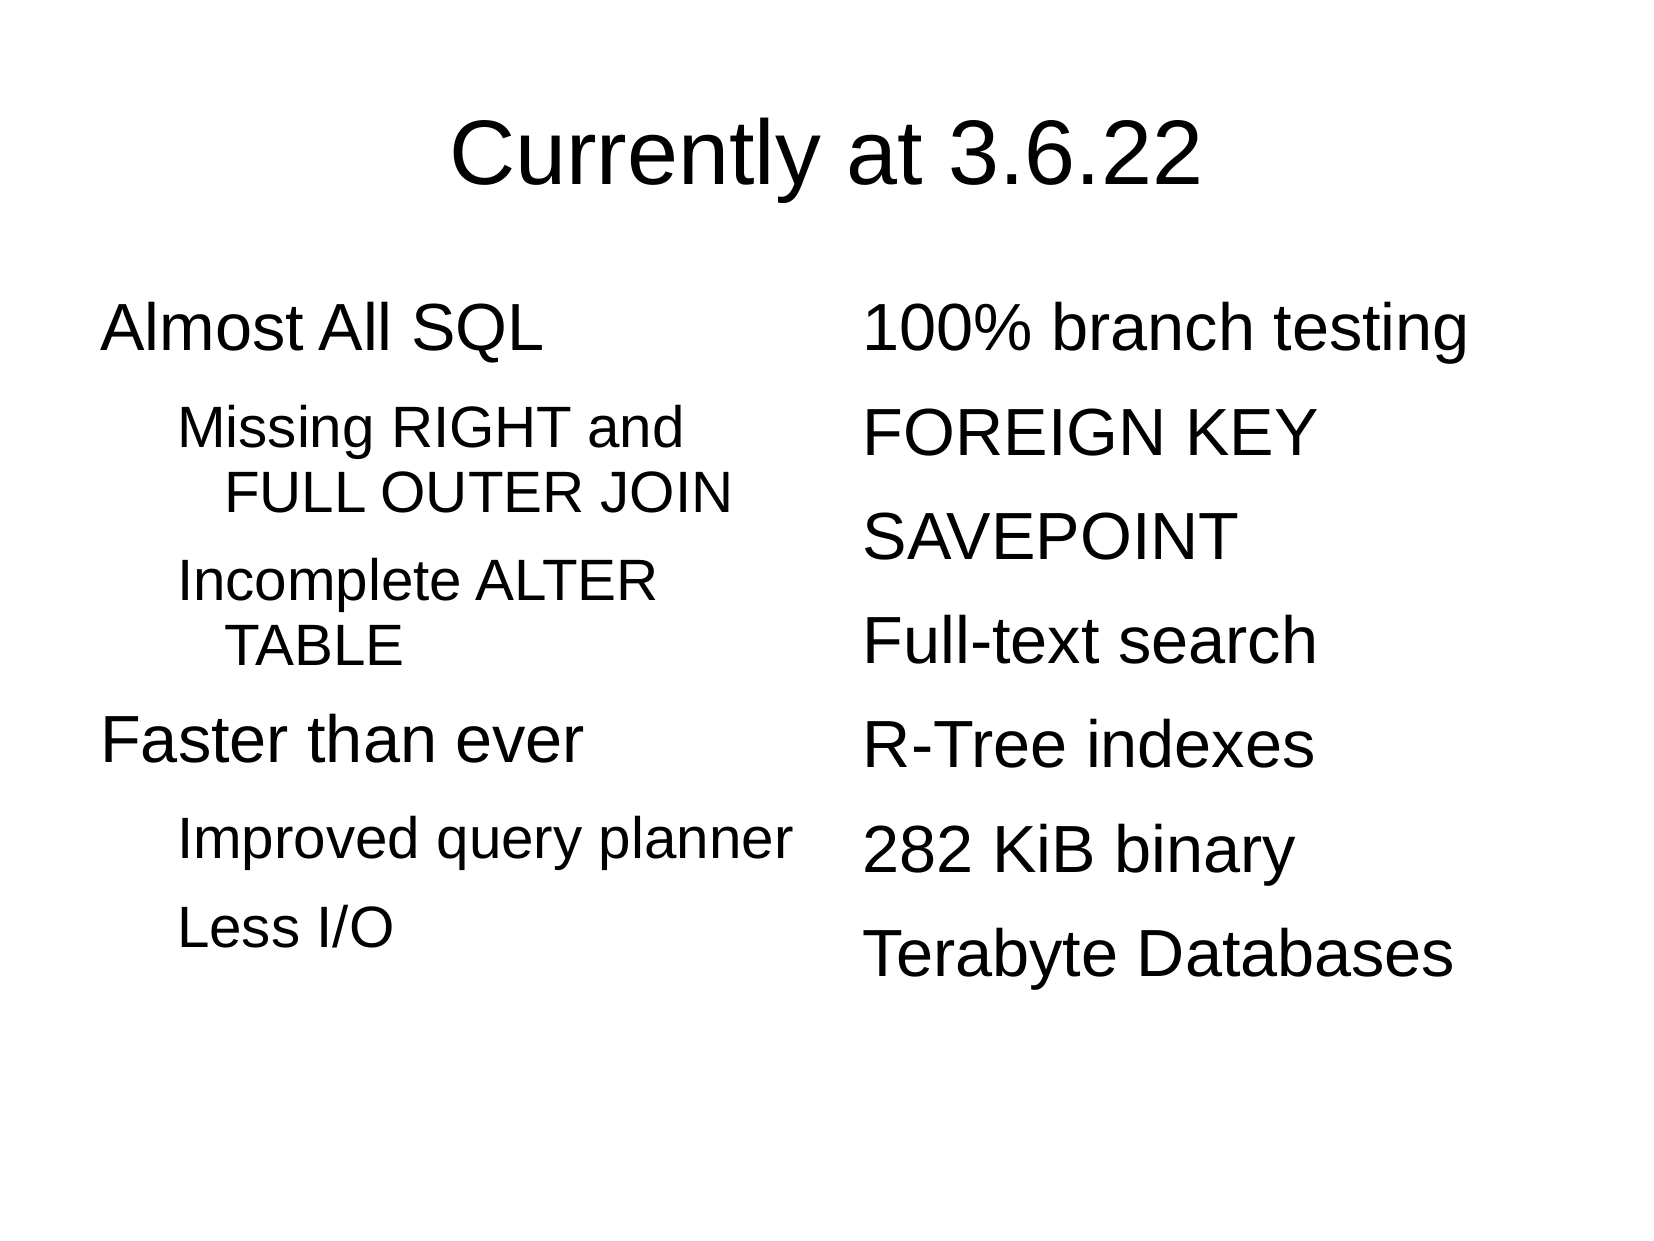

# Currently at 3.6.22
Almost All SQL
Missing RIGHT and FULL OUTER JOIN
Incomplete ALTER TABLE
Faster than ever
Improved query planner
Less I/O
100% branch testing
FOREIGN KEY
SAVEPOINT
Full-text search
R-Tree indexes
282 KiB binary
Terabyte Databases